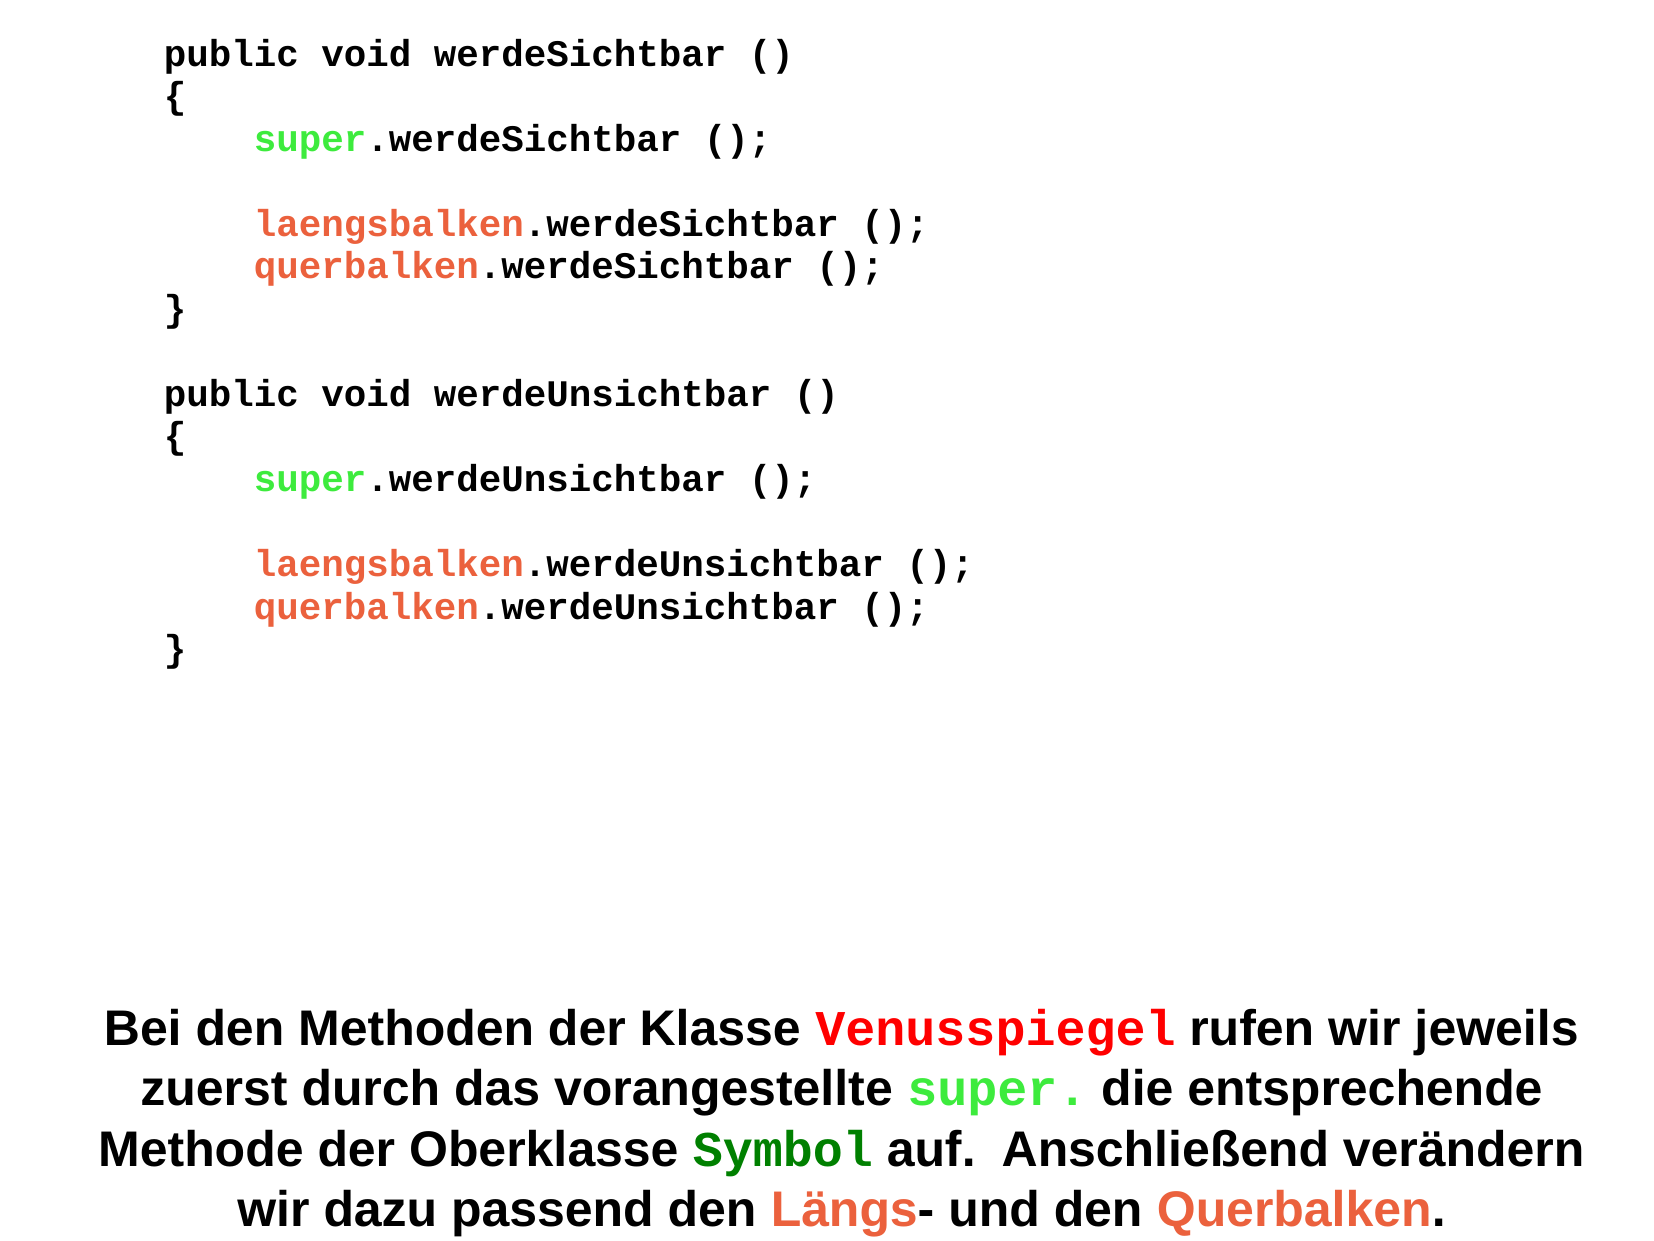

public void werdeSichtbar ()
 {
 super.werdeSichtbar ();
 laengsbalken.werdeSichtbar ();
 querbalken.werdeSichtbar ();
 }
 public void werdeUnsichtbar ()
 {
 super.werdeUnsichtbar ();
 laengsbalken.werdeUnsichtbar ();
 querbalken.werdeUnsichtbar ();
 }
Bei den Methoden der Klasse Venusspiegel rufen wir jeweils zuerst durch das vorangestellte super. die entsprechende Methode der Oberklasse Symbol auf. Anschließend verändern wir dazu passend den Längs- und den Querbalken.